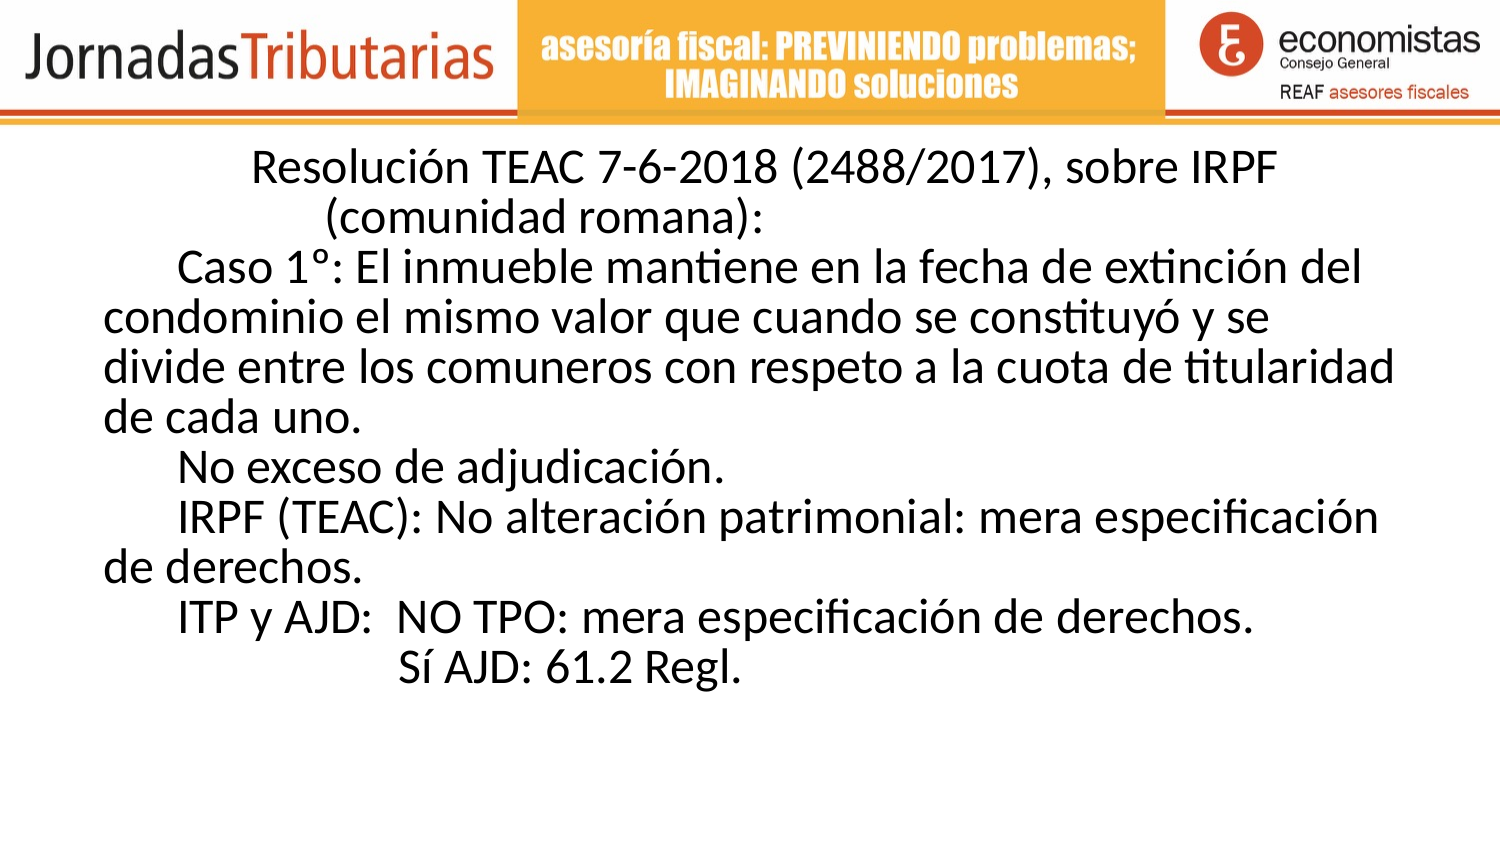

Resolución TEAC 7-6-2018 (2488/2017), sobre IRPF
			(comunidad romana):
	Caso 1º: El inmueble mantiene en la fecha de extinción del condominio el mismo valor que cuando se constituyó y se divide entre los comuneros con respeto a la cuota de titularidad de cada uno.
	No exceso de adjudicación.
	IRPF (TEAC): No alteración patrimonial: mera especificación de derechos.
	ITP y AJD: NO TPO: mera especificación de derechos.
				Sí AJD: 61.2 Regl.